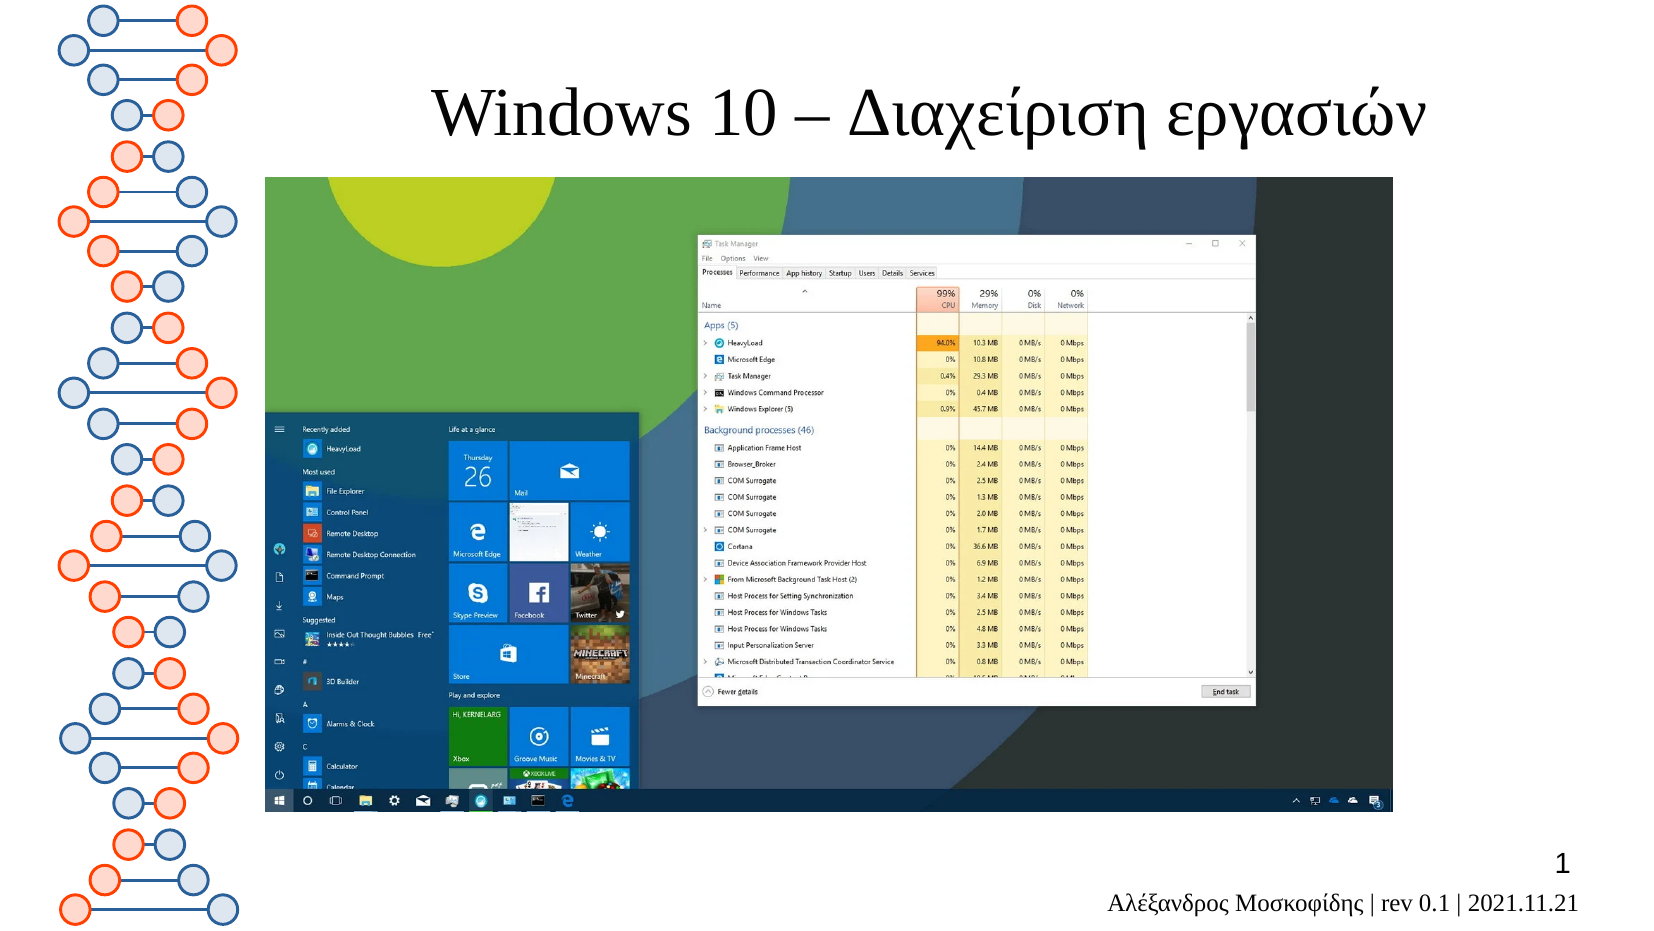

# Windows 10 – Διαχείριση εργασιών
1
Αλέξανδρος Μοσκοφίδης | rev 0.1 | 2021.11.21